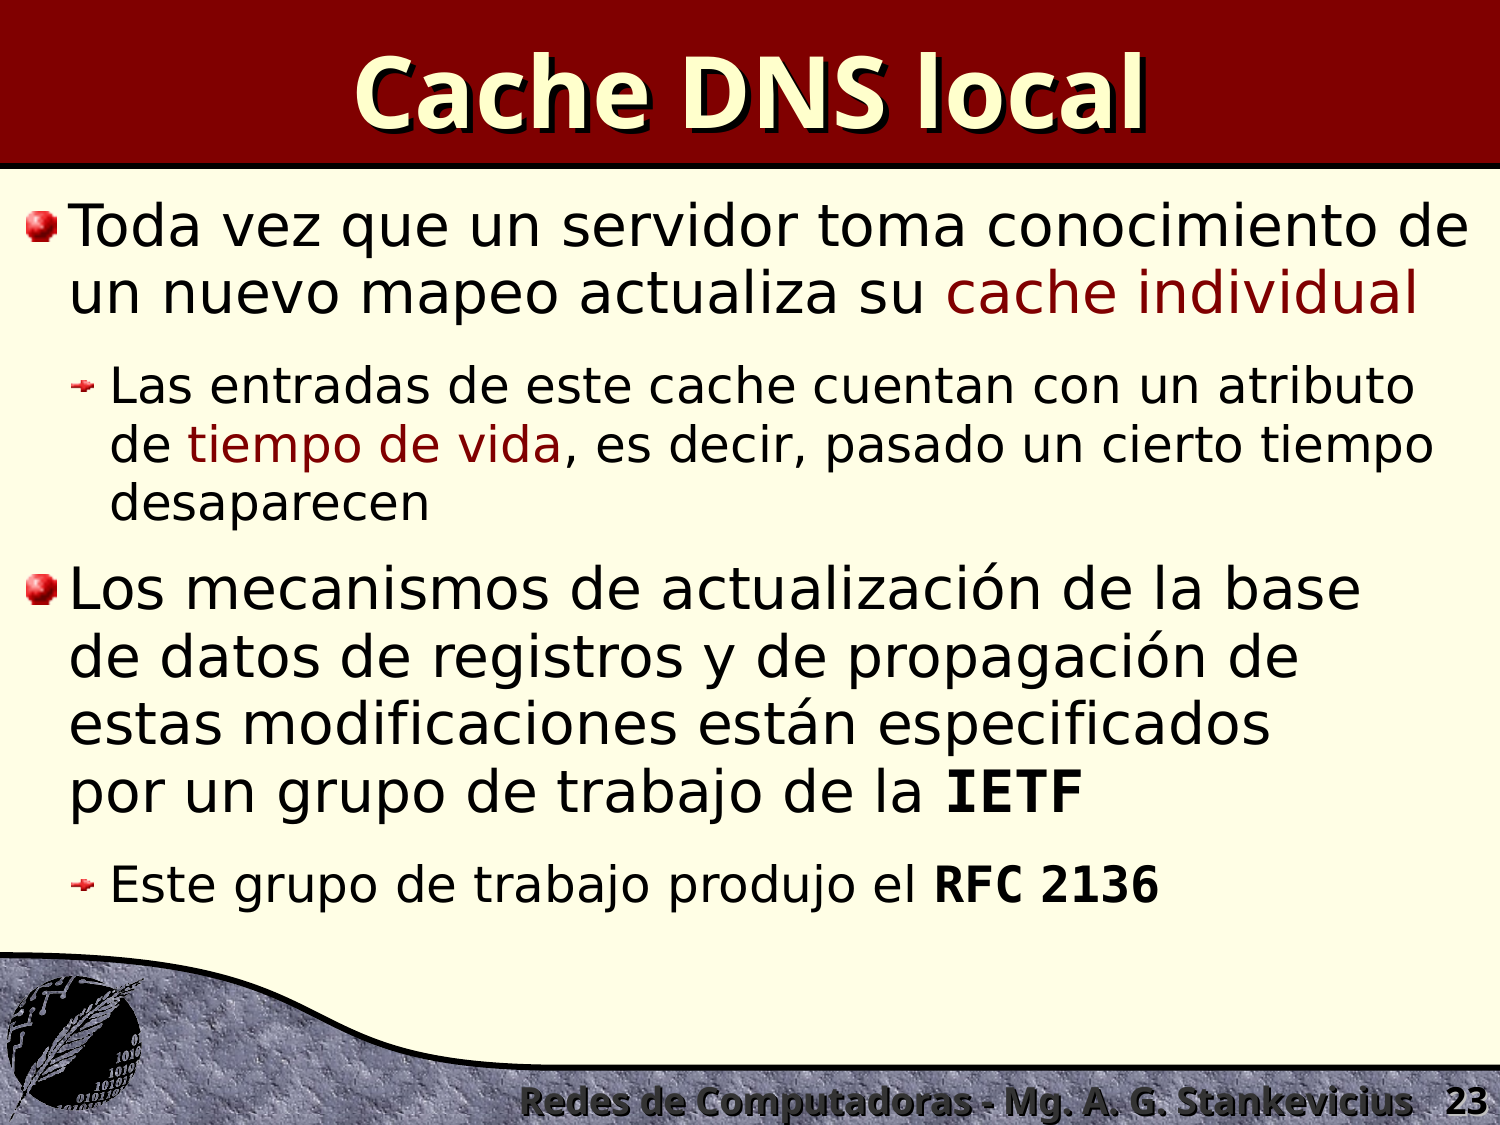

# Cache DNS local
Toda vez que un servidor toma conocimiento de un nuevo mapeo actualiza su cache individual
Las entradas de este cache cuentan con un atributo de tiempo de vida, es decir, pasado un cierto tiempo desaparecen
Los mecanismos de actualización de la base
de datos de registros y de propagación de
estas modificaciones están especificados
por un grupo de trabajo de la IETF
Este grupo de trabajo produjo el RFC 2136
23